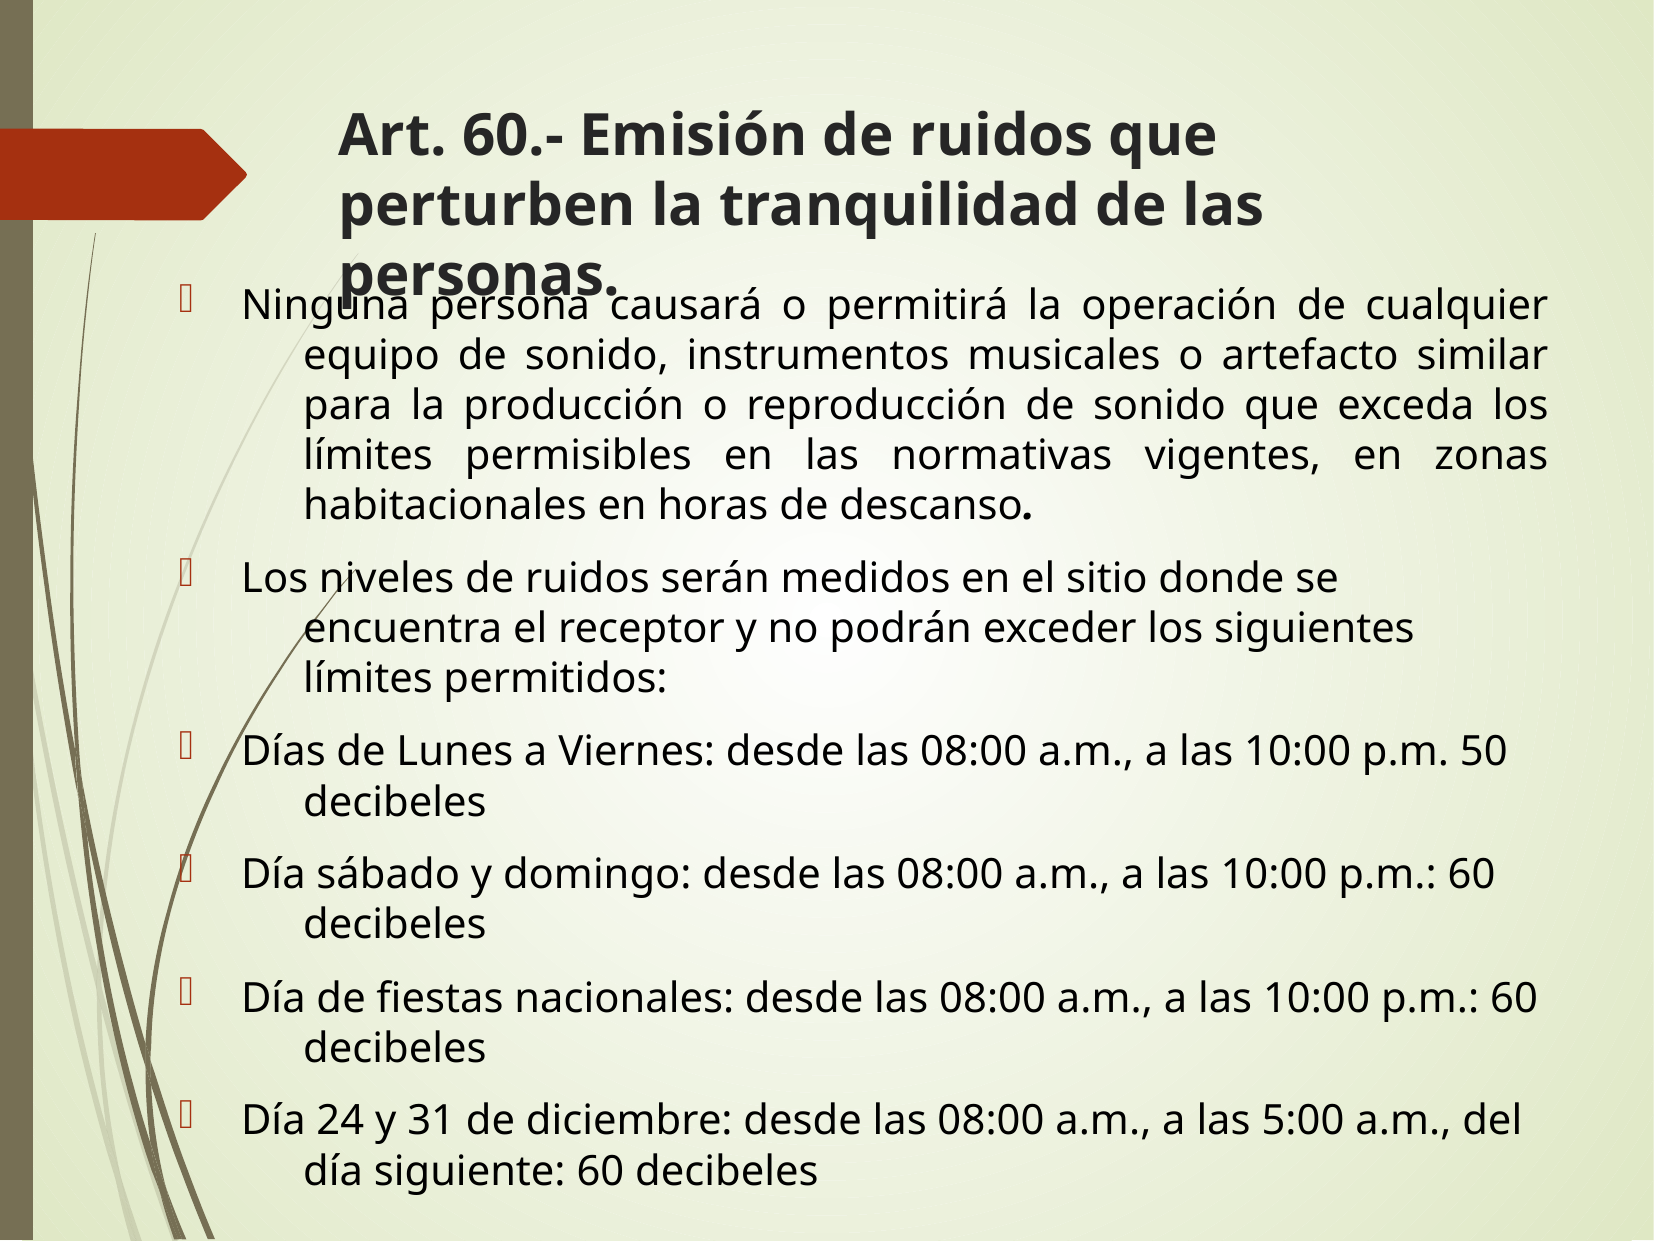

# Art. 60.- Emisión de ruidos que perturben la tranquilidad de las personas.
Ninguna persona causará o permitirá la operación de cualquier equipo de sonido, instrumentos musicales o artefacto similar para la producción o reproducción de sonido que exceda los límites permisibles en las normativas vigentes, en zonas habitacionales en horas de descanso.
Los niveles de ruidos serán medidos en el sitio donde se encuentra el receptor y no podrán exceder los siguientes límites permitidos:
Días de Lunes a Viernes: desde las 08:00 a.m., a las 10:00 p.m. 50 decibeles
Día sábado y domingo: desde las 08:00 a.m., a las 10:00 p.m.: 60 decibeles
Día de fiestas nacionales: desde las 08:00 a.m., a las 10:00 p.m.: 60 decibeles
Día 24 y 31 de diciembre: desde las 08:00 a.m., a las 5:00 a.m., del día siguiente: 60 decibeles